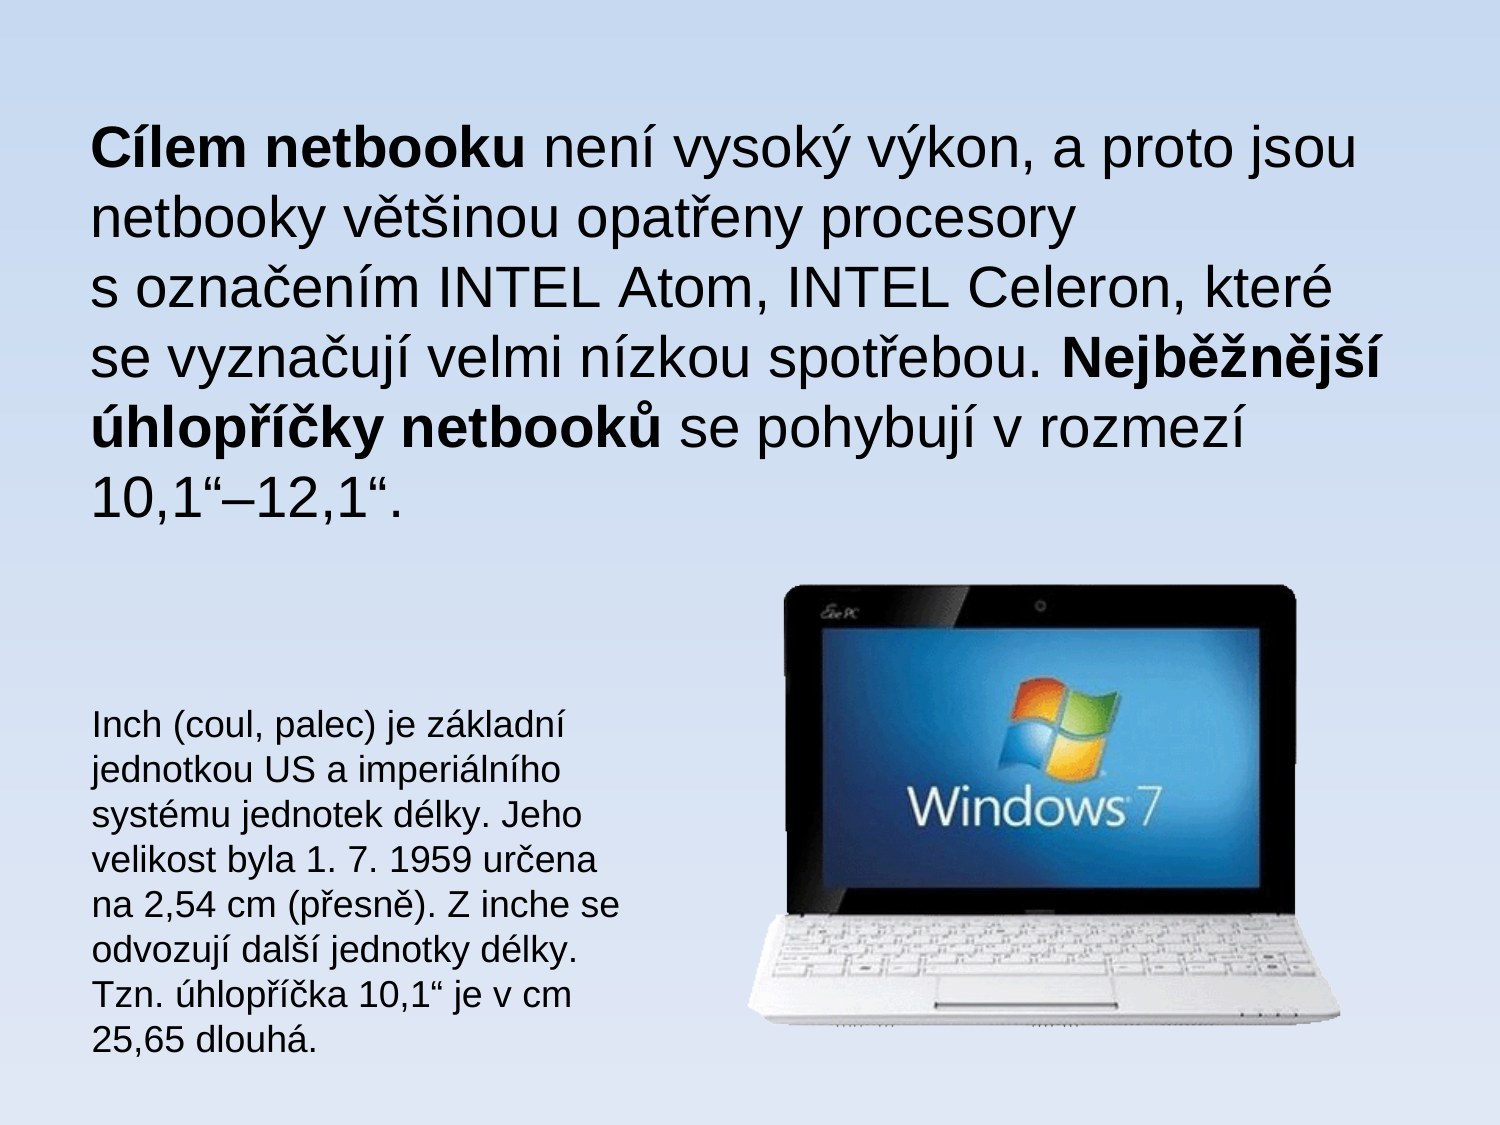

# Cílem netbooku není vysoký výkon, a proto jsou netbooky většinou opatřeny procesory s označením INTEL Atom, INTEL Celeron, které se vyznačují velmi nízkou spotřebou. Nejběžnější úhlopříčky netbooků se pohybují v rozmezí 10,1“‒12,1“.
Inch (coul, palec) je základní jednotkou US a imperiálního systému jednotek délky. Jeho velikost byla 1. 7. 1959 určena na 2,54 cm (přesně). Z inche se odvozují další jednotky délky.
Tzn. úhlopříčka 10,1“ je v cm 25,65 dlouhá.